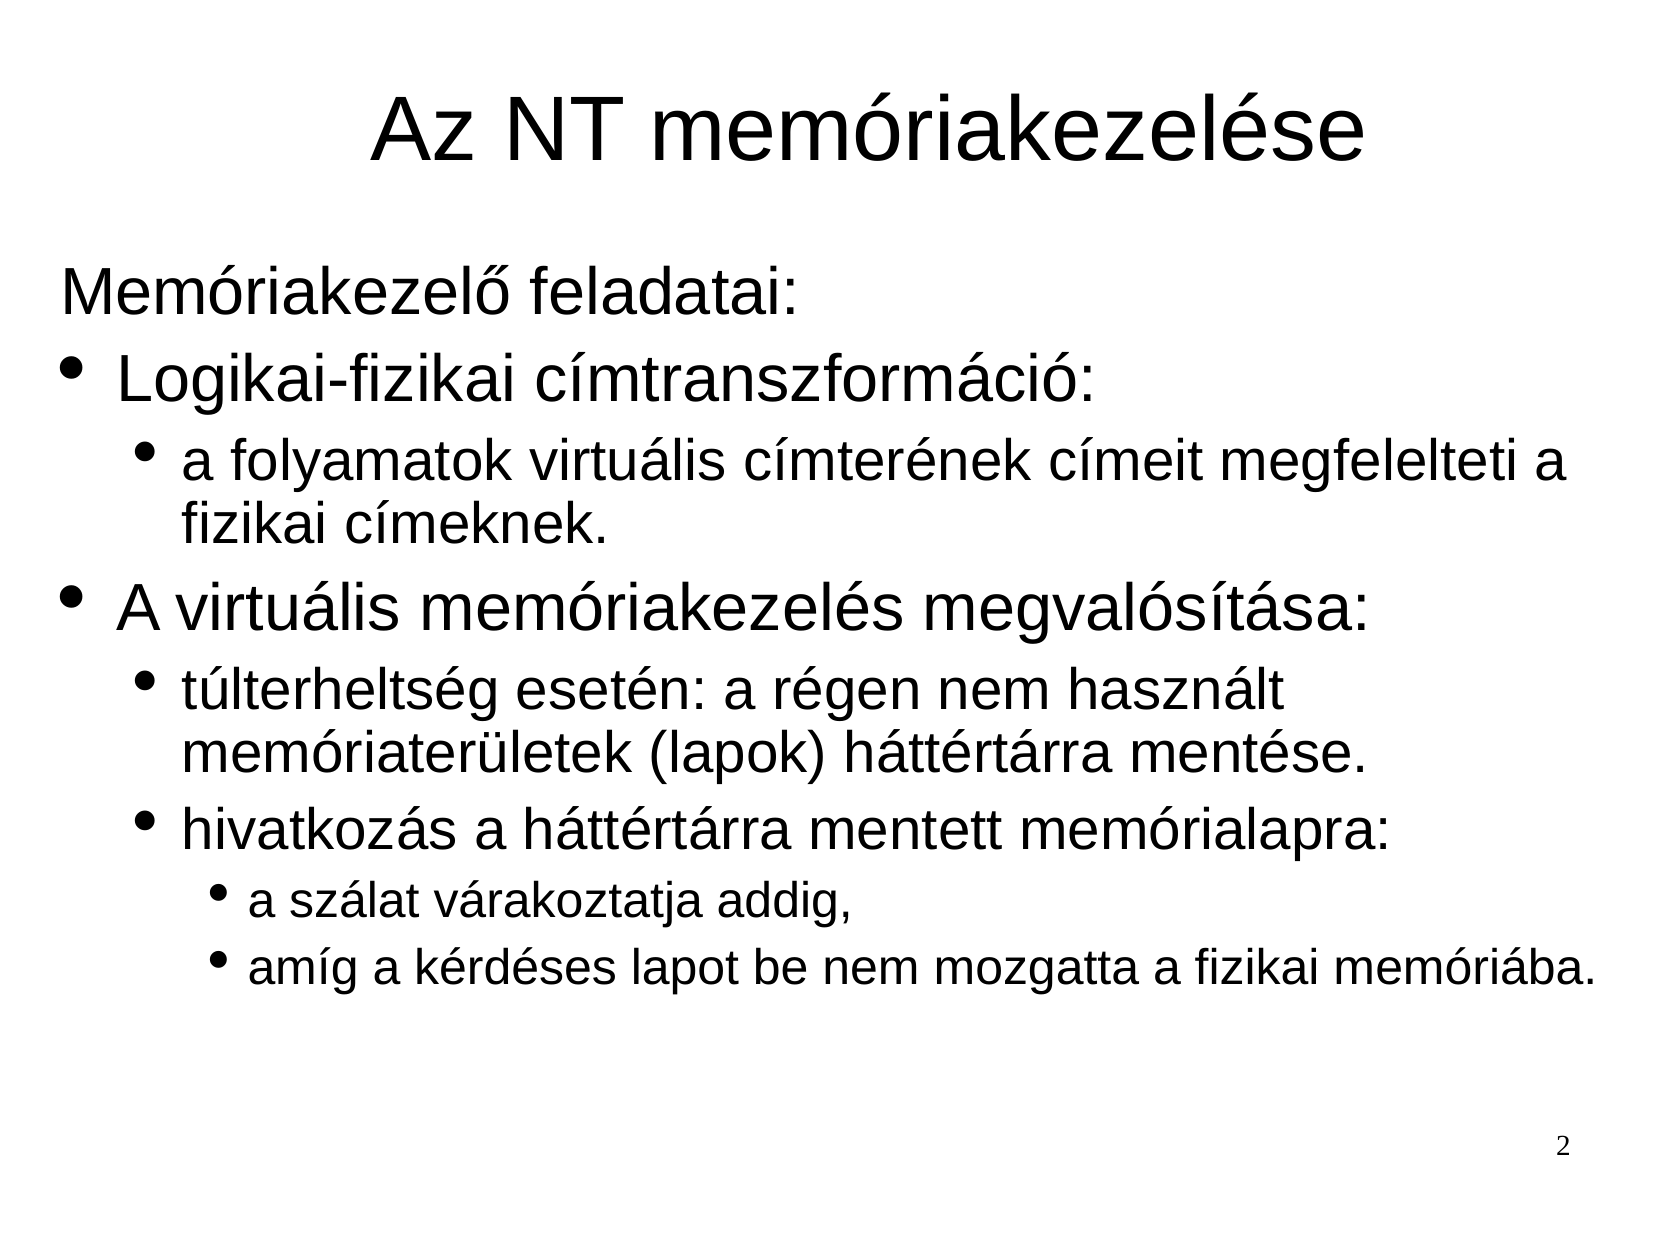

# Az NT memóriakezelése
Memóriakezelő feladatai:
Logikai-fizikai címtranszformáció:
a folyamatok virtuális címterének címeit megfelelteti a fizikai címeknek.
A virtuális memóriakezelés megvalósítása:
túlterheltség esetén: a régen nem használt memóriaterületek (lapok) háttértárra mentése.
hivatkozás a háttértárra mentett memórialapra:
a szálat várakoztatja addig,
amíg a kérdéses lapot be nem mozgatta a fizikai memóriába.
2